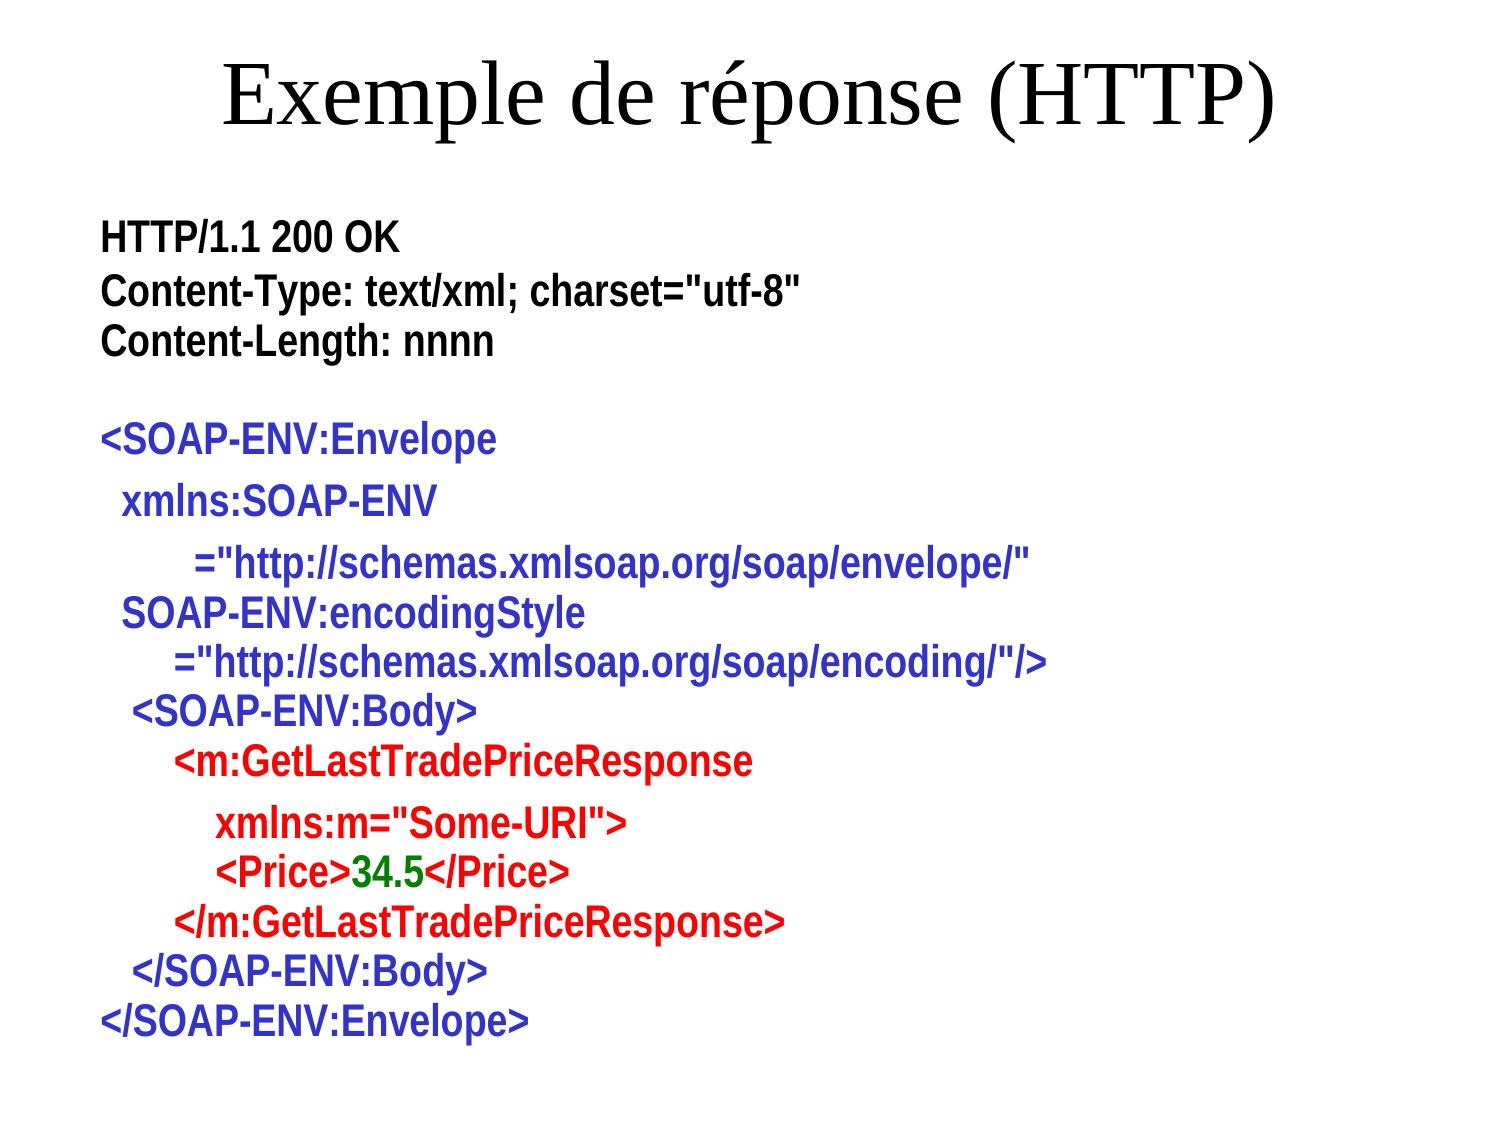

# Exemple de réponse (HTTP)
	HTTP/1.1 200 OK
Content-Type: text/xml; charset="utf-8"
Content-Length: nnnn
<SOAP-ENV:Envelope
	 xmlns:SOAP-ENV
		="http://schemas.xmlsoap.org/soap/envelope/"
  SOAP-ENV:encodingStyle
 ="http://schemas.xmlsoap.org/soap/encoding/"/>
   <SOAP-ENV:Body>
       <m:GetLastTradePriceResponse
		 xmlns:m="Some-URI">
           <Price>34.5</Price>
       </m:GetLastTradePriceResponse>
   </SOAP-ENV:Body>
</SOAP-ENV:Envelope>